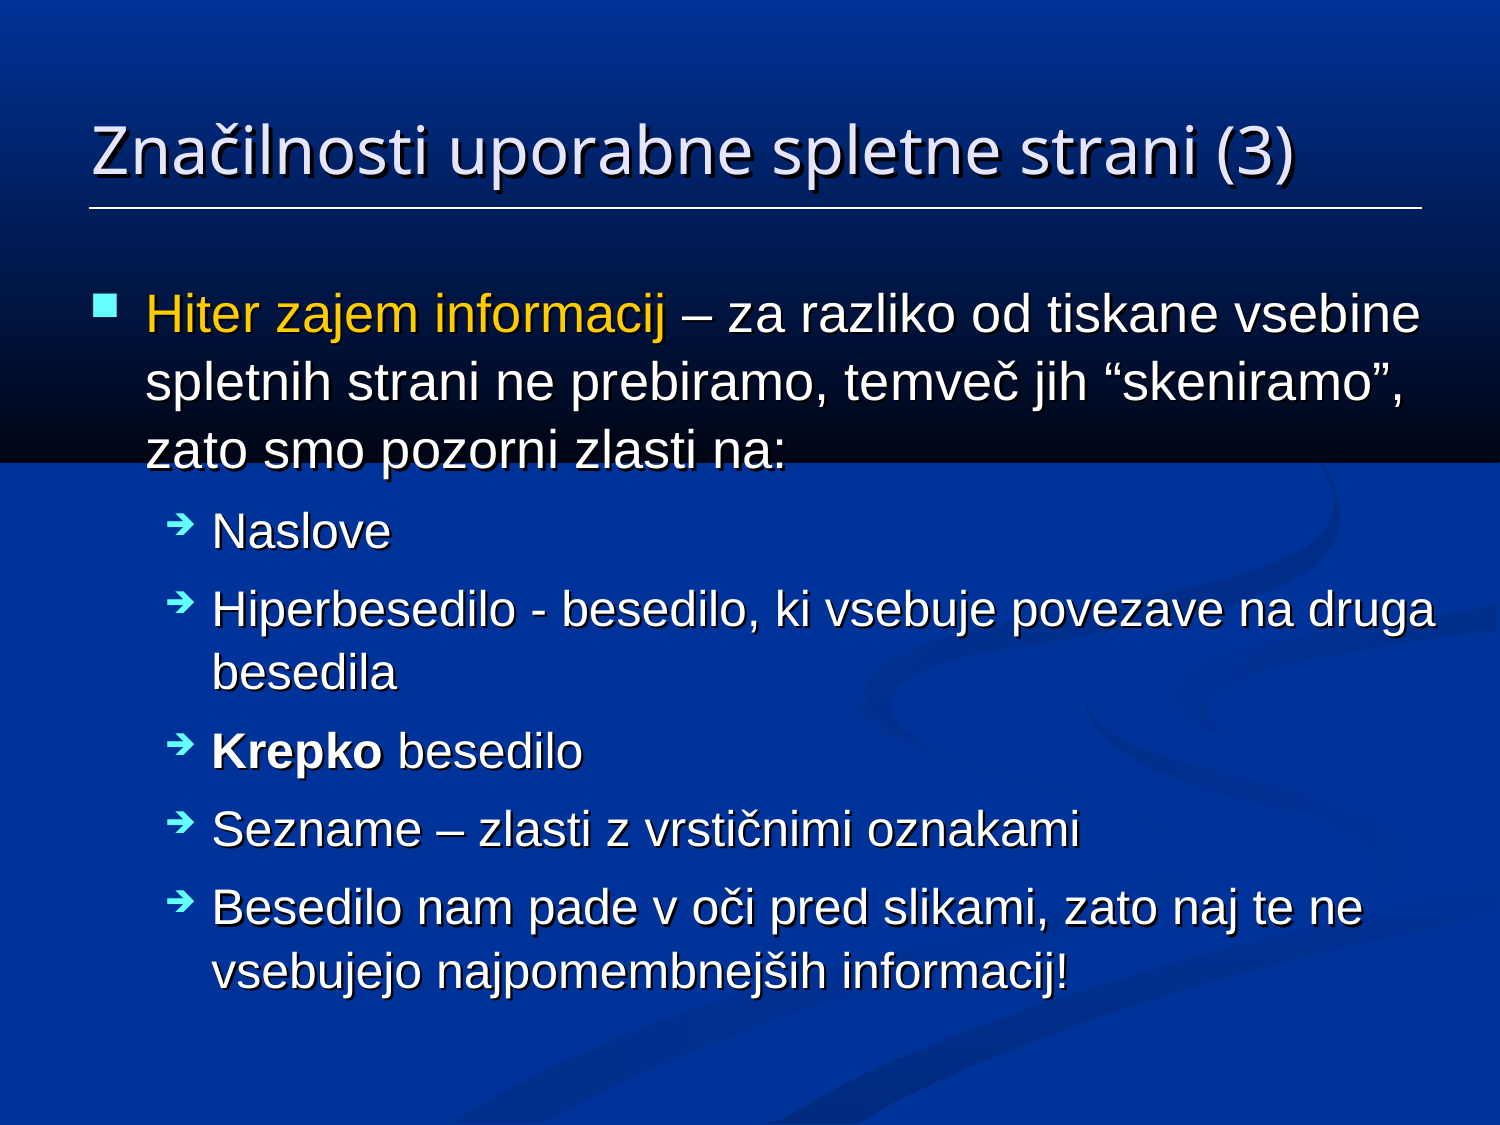

Značilnosti uporabne spletne strani (3)
Hiter zajem informacij – za razliko od tiskane vsebine spletnih strani ne prebiramo, temveč jih “skeniramo”, zato smo pozorni zlasti na:
Naslove
Hiperbesedilo - besedilo, ki vsebuje povezave na druga besedila
Krepko besedilo
Sezname – zlasti z vrstičnimi oznakami
Besedilo nam pade v oči pred slikami, zato naj te ne vsebujejo najpomembnejših informacij!